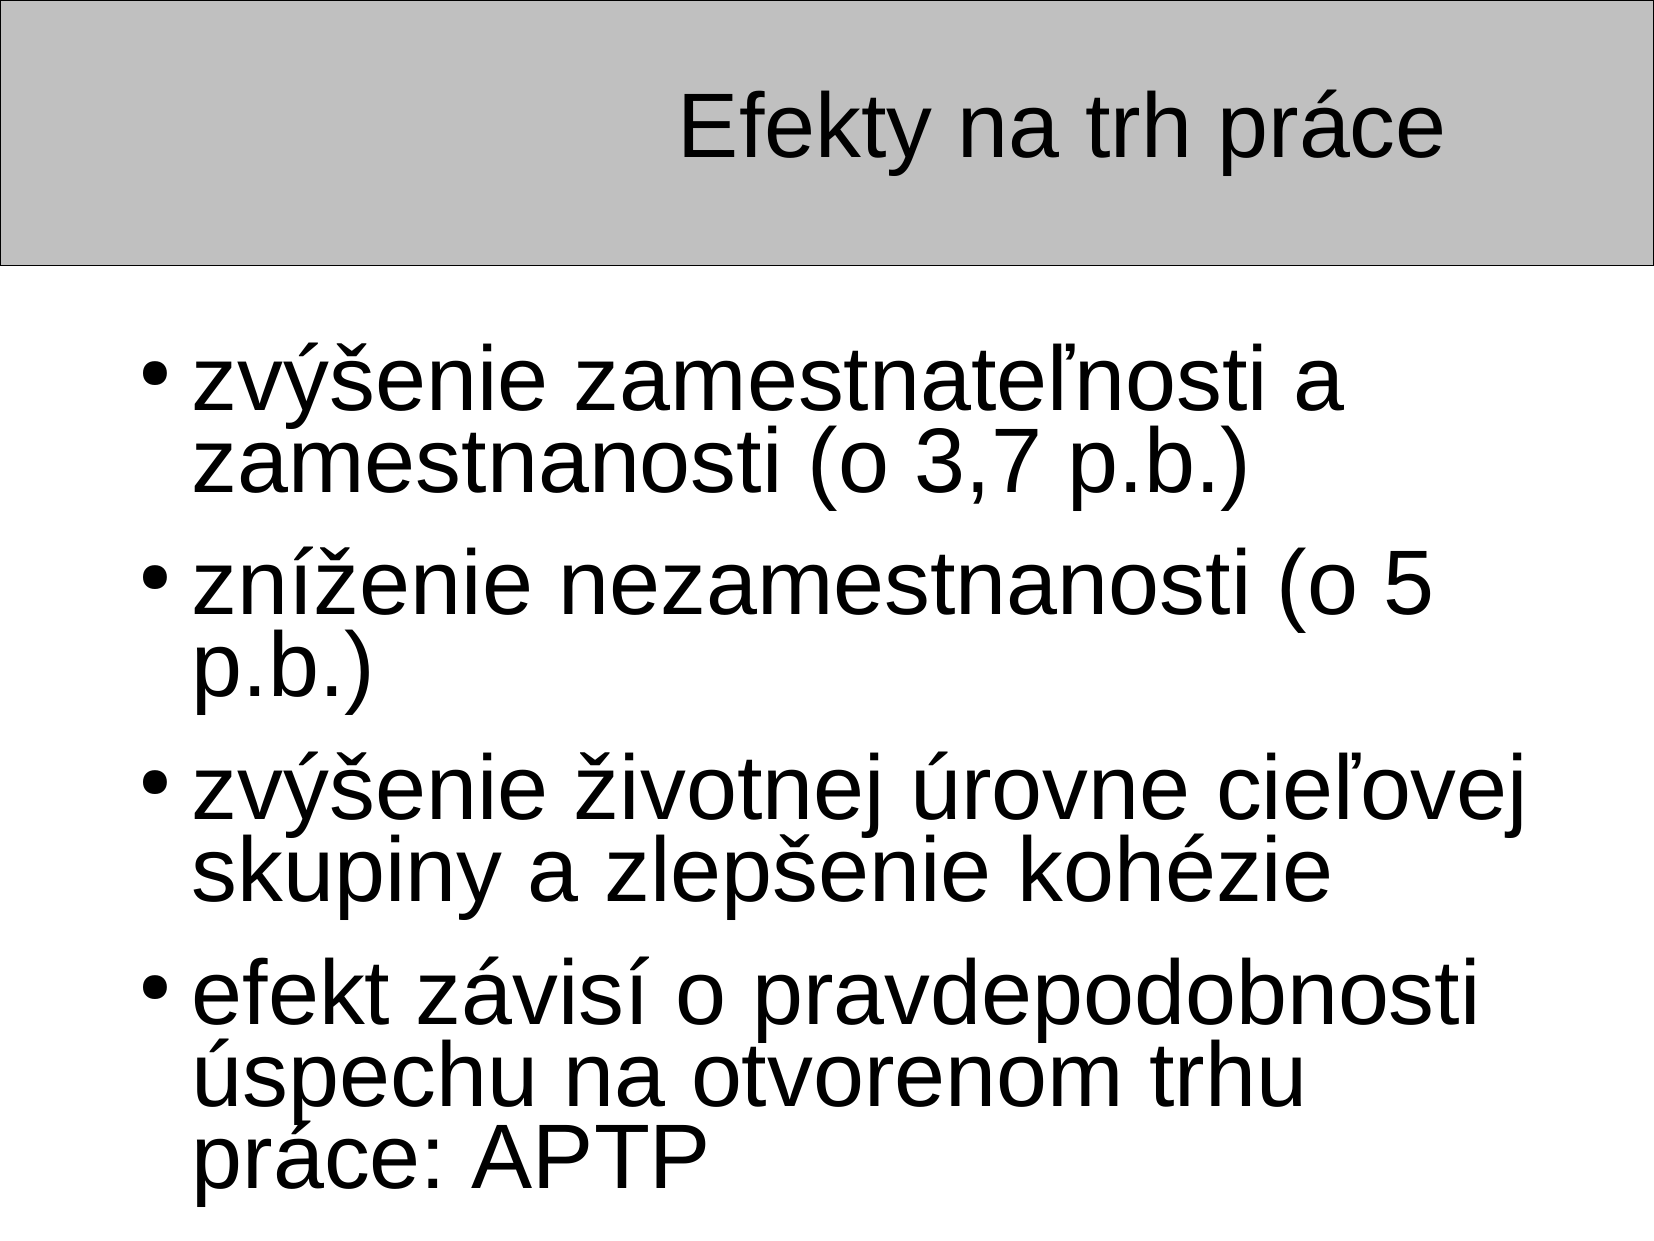

# Efekty na trh práce
zvýšenie zamestnateľnosti a zamestnanosti (o 3,7 p.b.)
zníženie nezamestnanosti (o 5 p.b.)
zvýšenie životnej úrovne cieľovej skupiny a zlepšenie kohézie
efekt závisí o pravdepodobnosti úspechu na otvorenom trhu práce: APTP